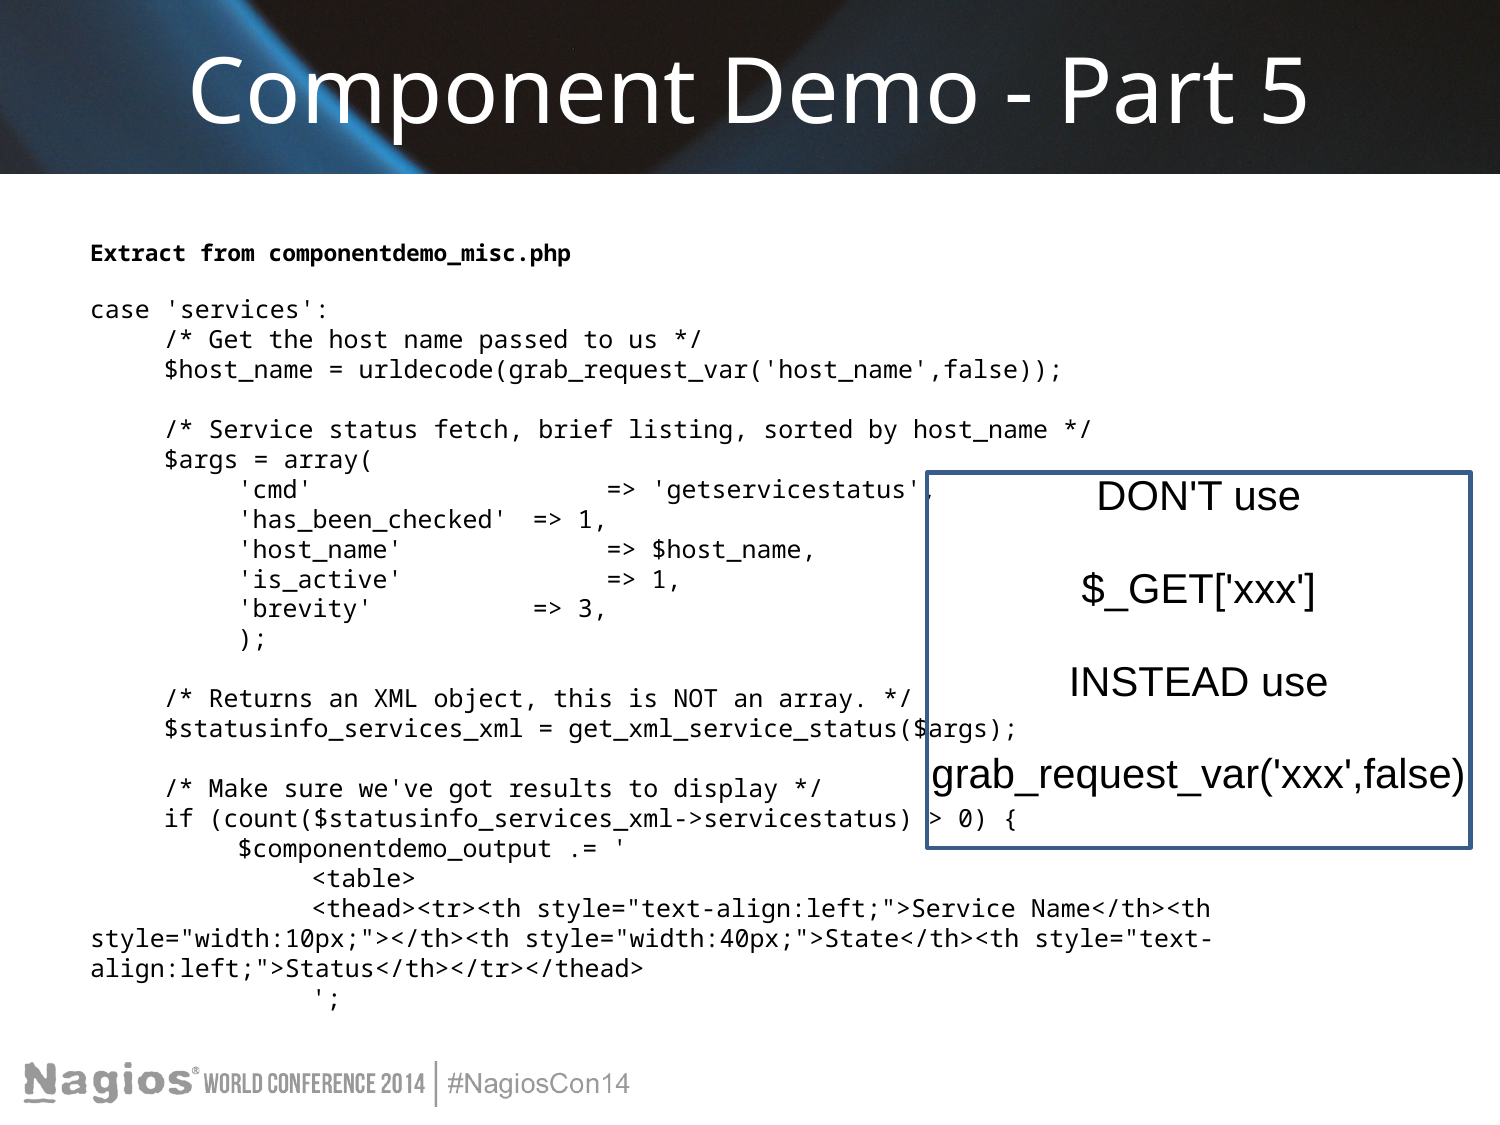

# Component Demo - Part 5
Extract from componentdemo_misc.php
case 'services':
	/* Get the host name passed to us */
	$host_name = urldecode(grab_request_var('host_name',false));
	/* Service status fetch, brief listing, sorted by host_name */
	$args = array(
		'cmd' 				=> 'getservicestatus',
		'has_been_checked'	=> 1,
		'host_name'			=> $host_name,
		'is_active'			=> 1,
		'brevity'			=> 3,
		);
	/* Returns an XML object, this is NOT an array. */
	$statusinfo_services_xml = get_xml_service_status($args);
	/* Make sure we've got results to display */
	if (count($statusinfo_services_xml->servicestatus) > 0) {
		$componentdemo_output .= '
			<table>
			<thead><tr><th style="text-align:left;">Service Name</th><th style="width:10px;"></th><th style="width:40px;">State</th><th style="text-align:left;">Status</th></tr></thead>
			';
DON'T use
$_GET['xxx']
INSTEAD use
grab_request_var('xxx',false)